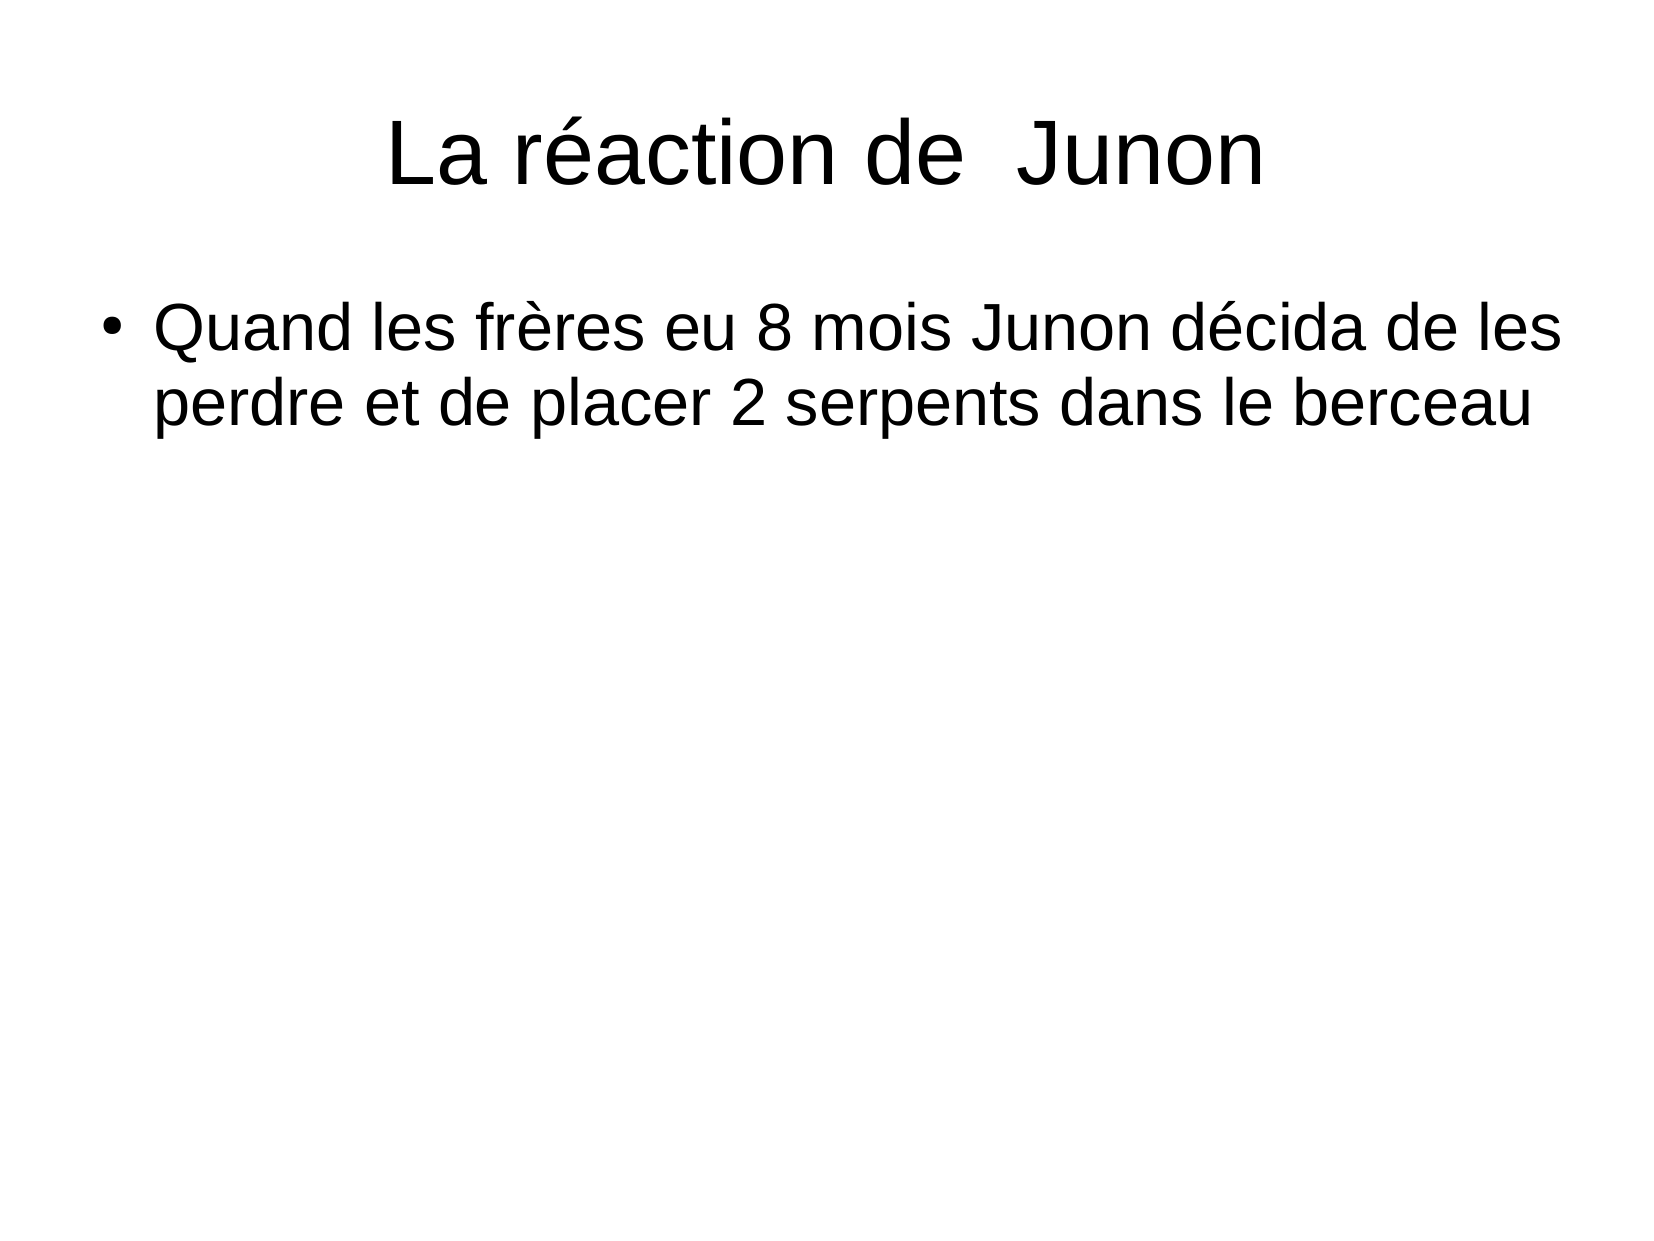

# La réaction de Junon
Quand les frères eu 8 mois Junon décida de les perdre et de placer 2 serpents dans le berceau